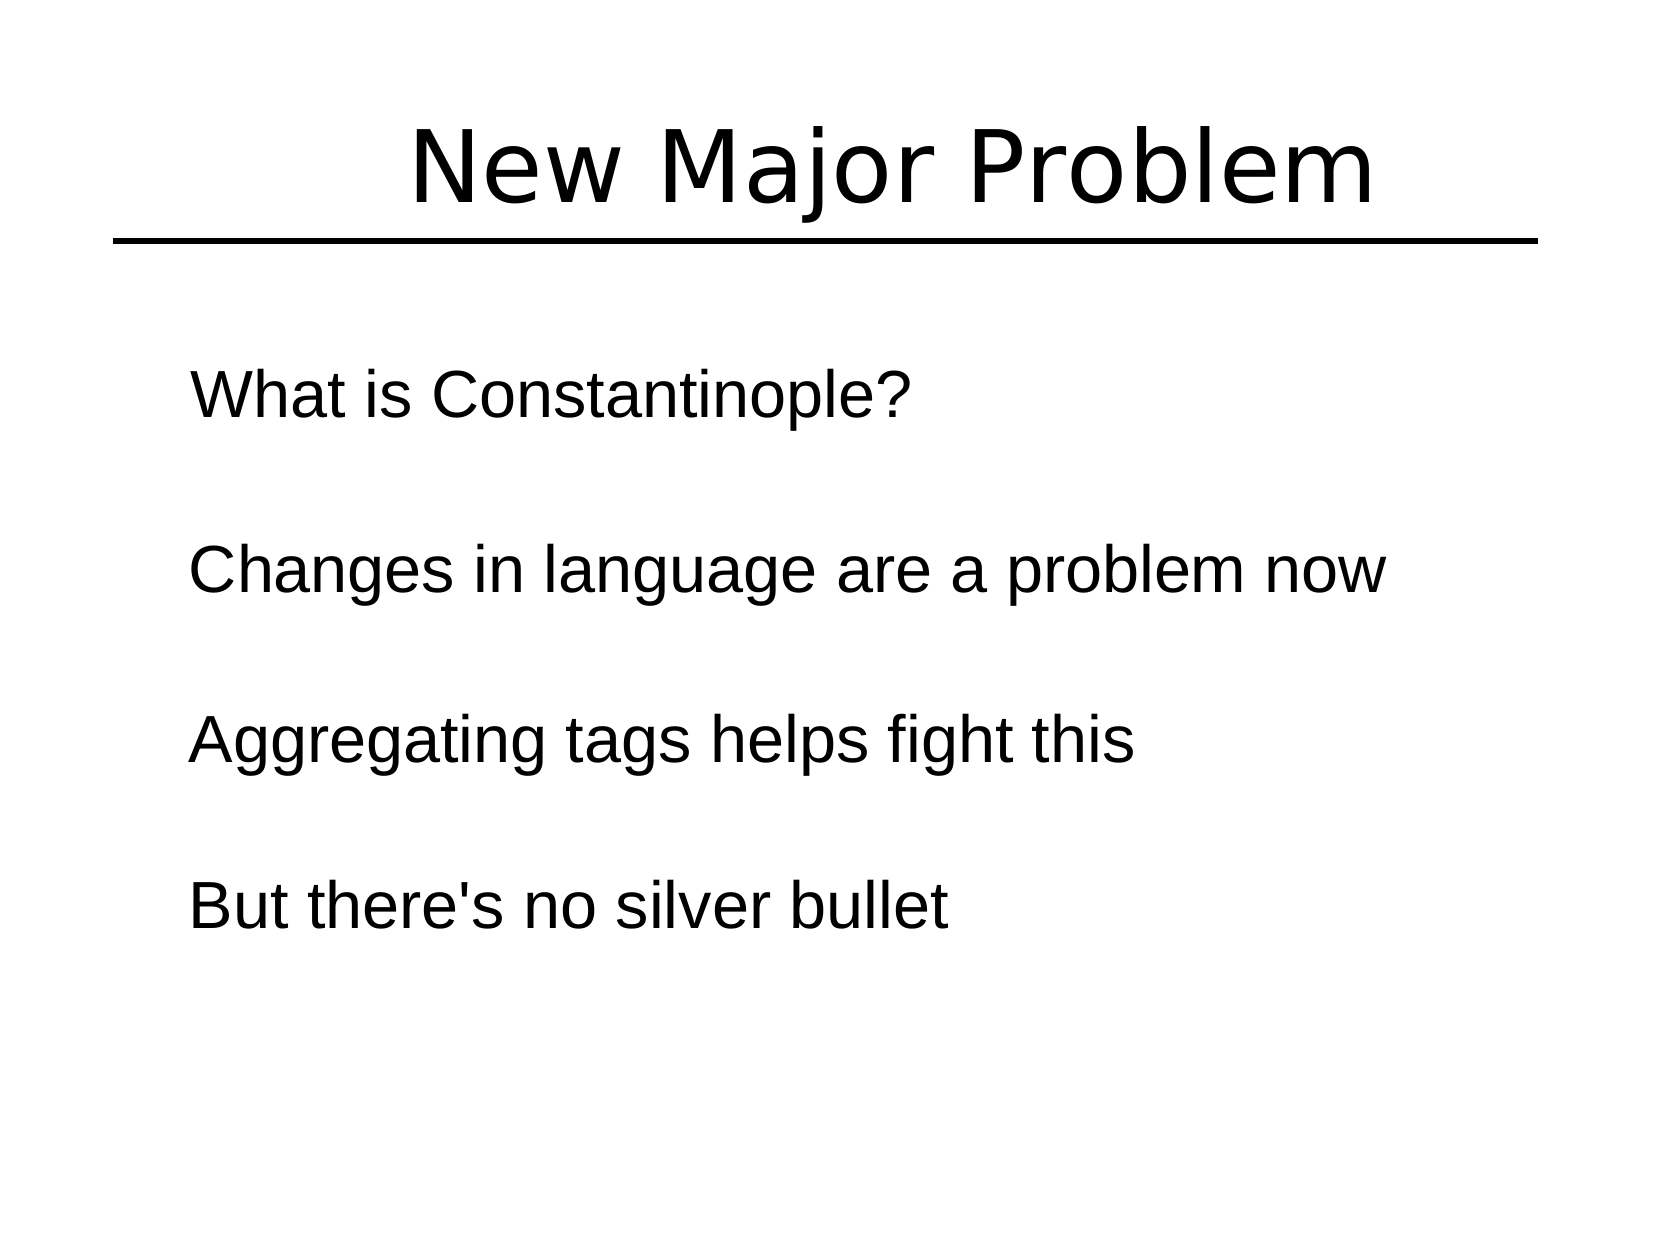

New Major Problem
What is Constantinople?
Changes in language are a problem now
Aggregating tags helps fight this
But there's no silver bullet